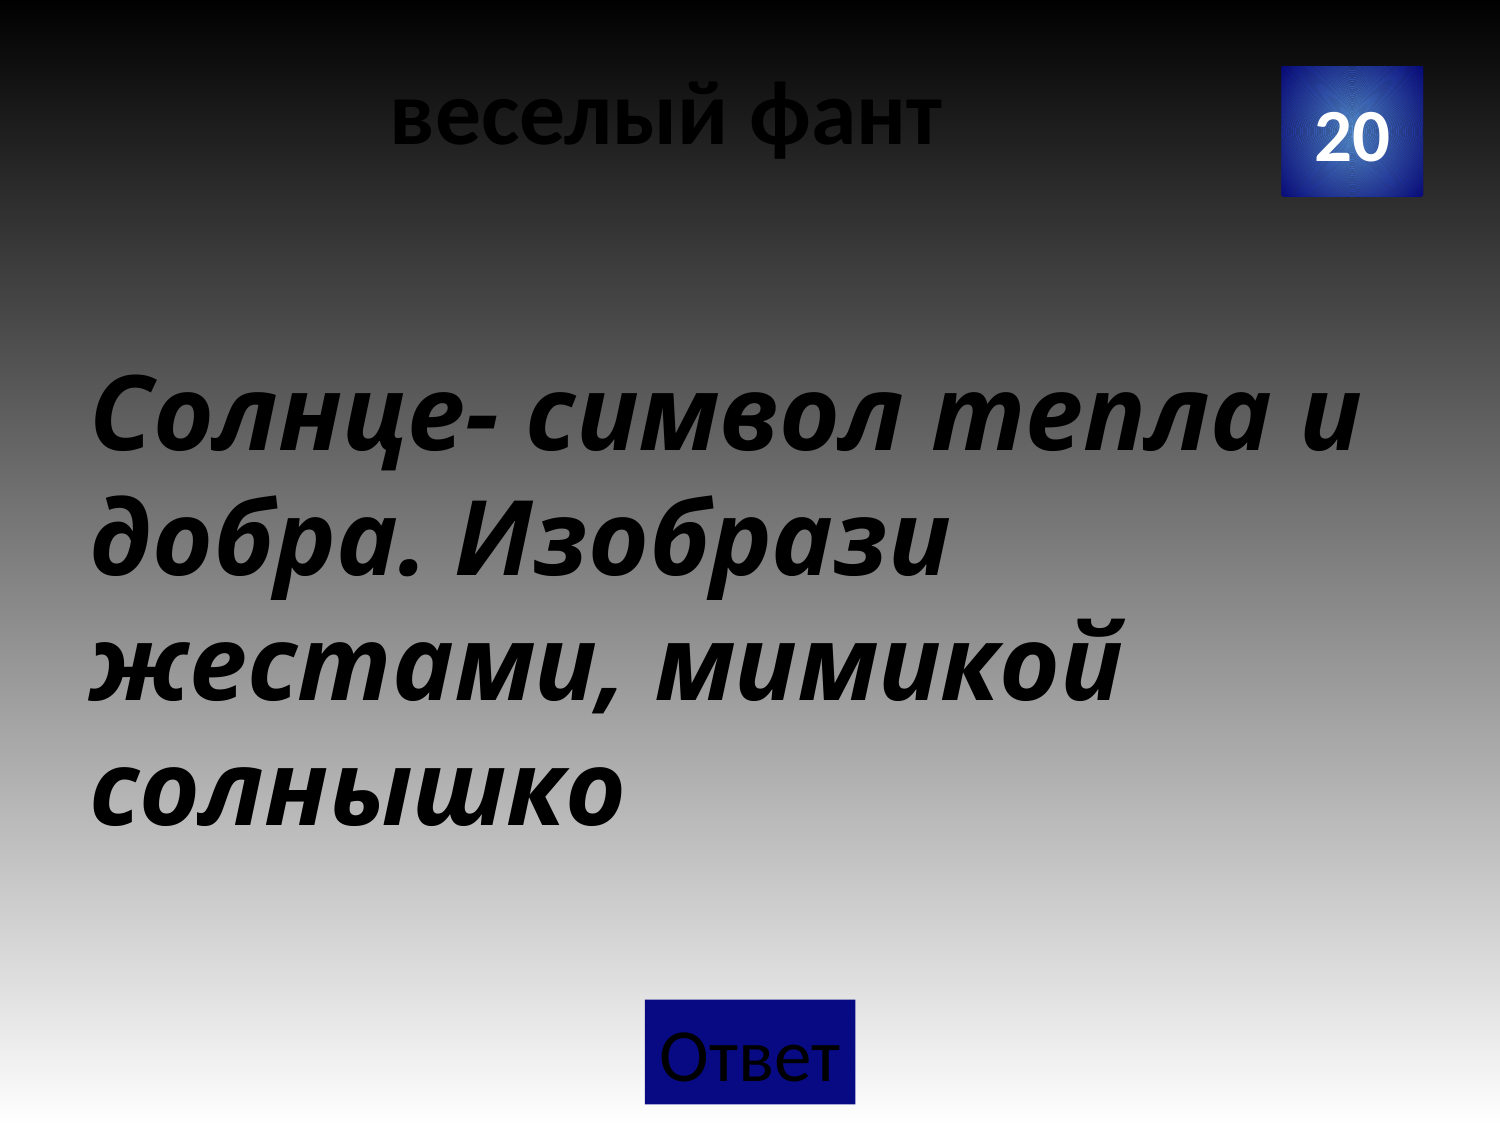

# веселый фант
20
Солнце- символ тепла и добра. Изобрази жестами, мимикой солнышко